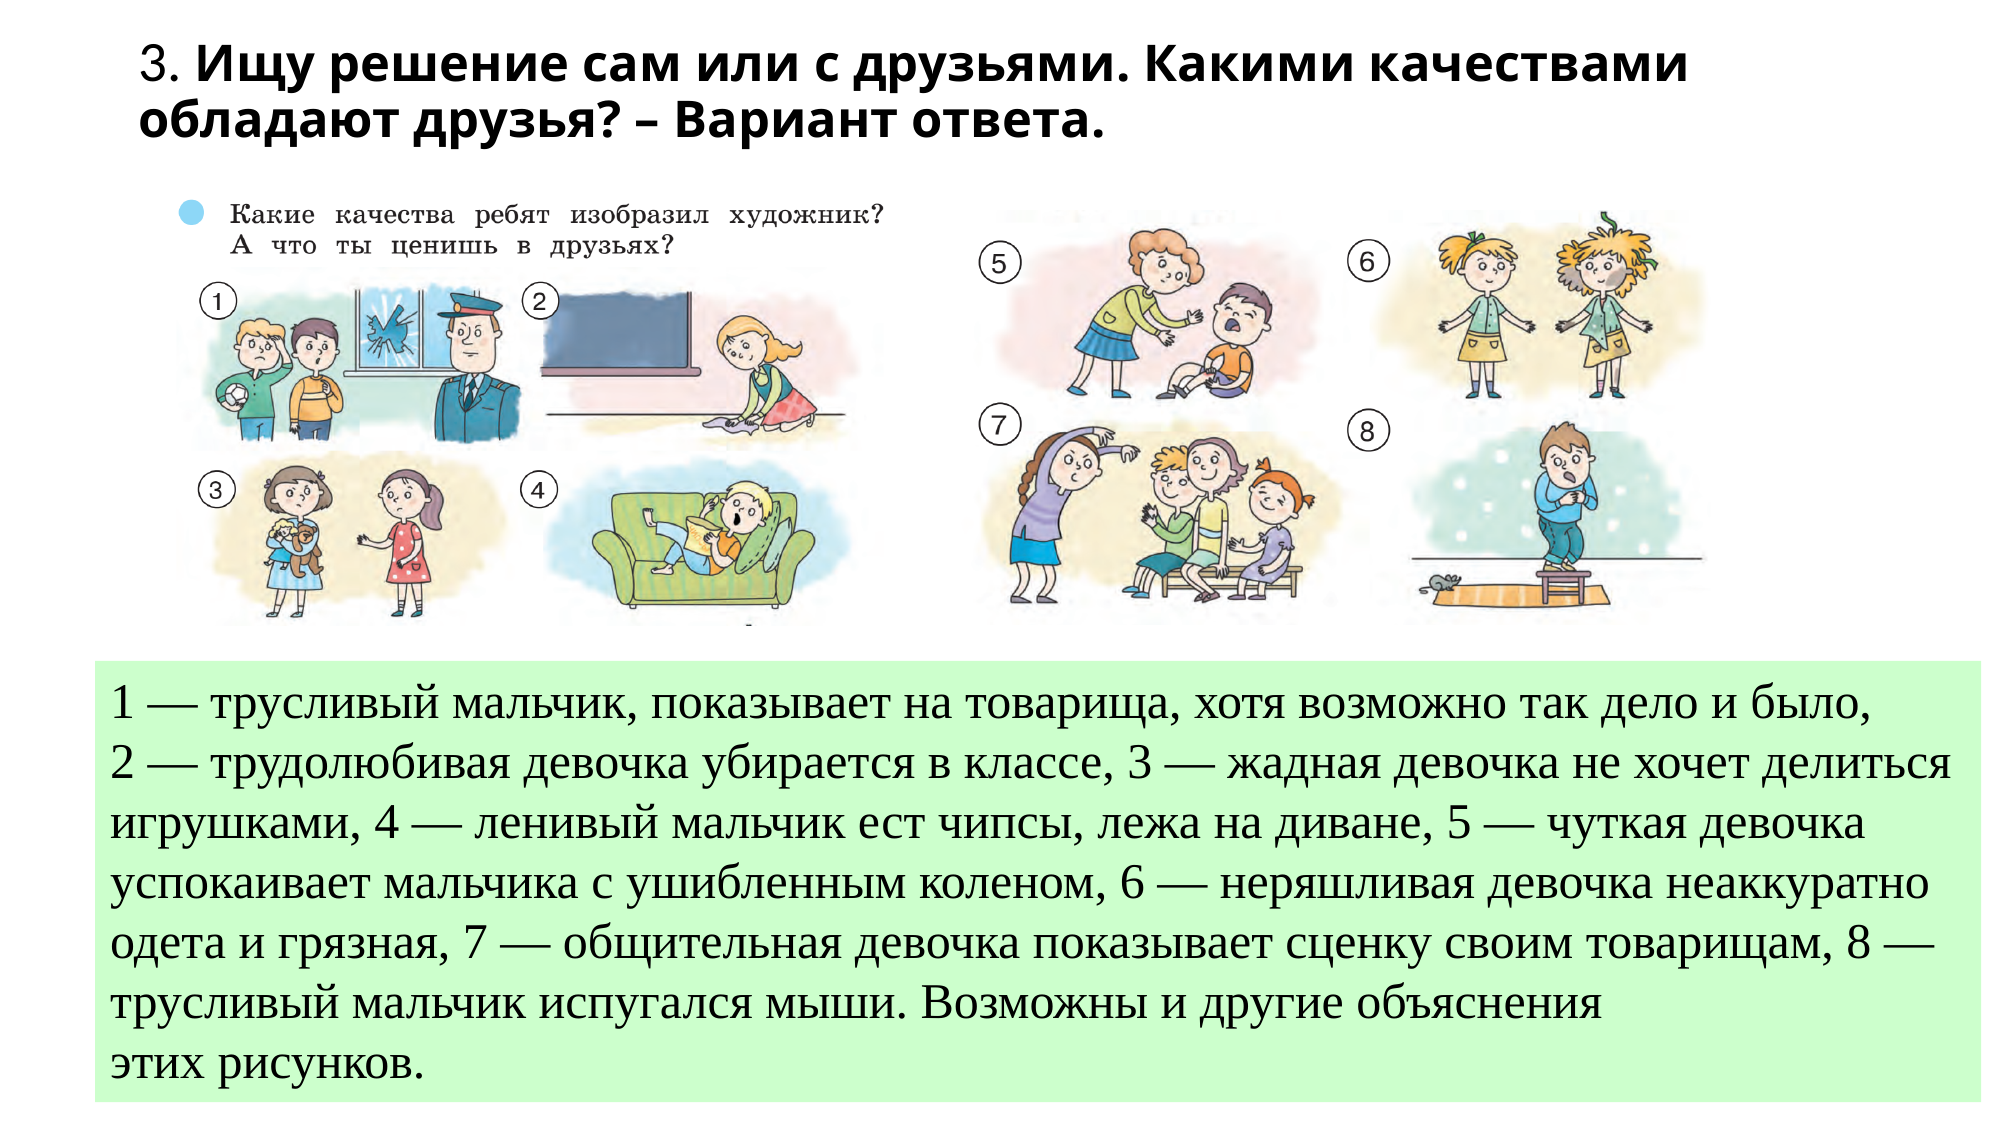

3. Ищу решение сам или с друзьями. Какими качествами обладают друзья? – Вариант ответа.
# 1 — трусливый мальчик, показывает на товарища, хотя возможно так дело и было,
2 — трудолюбивая девочка убирается в классе, 3 — жадная девочка не хочет делиться игрушками, 4 — ленивый мальчик ест чипсы, лежа на диване, 5 — чуткая девочка успокаивает мальчика с ушибленным коленом, 6 — неряшливая девочка неаккуратно одета и грязная, 7 — общительная девочка показывает сценку своим товарищам, 8 — трусливый мальчик испугался мыши. Возможны и другие объяснения
этих рисунков.